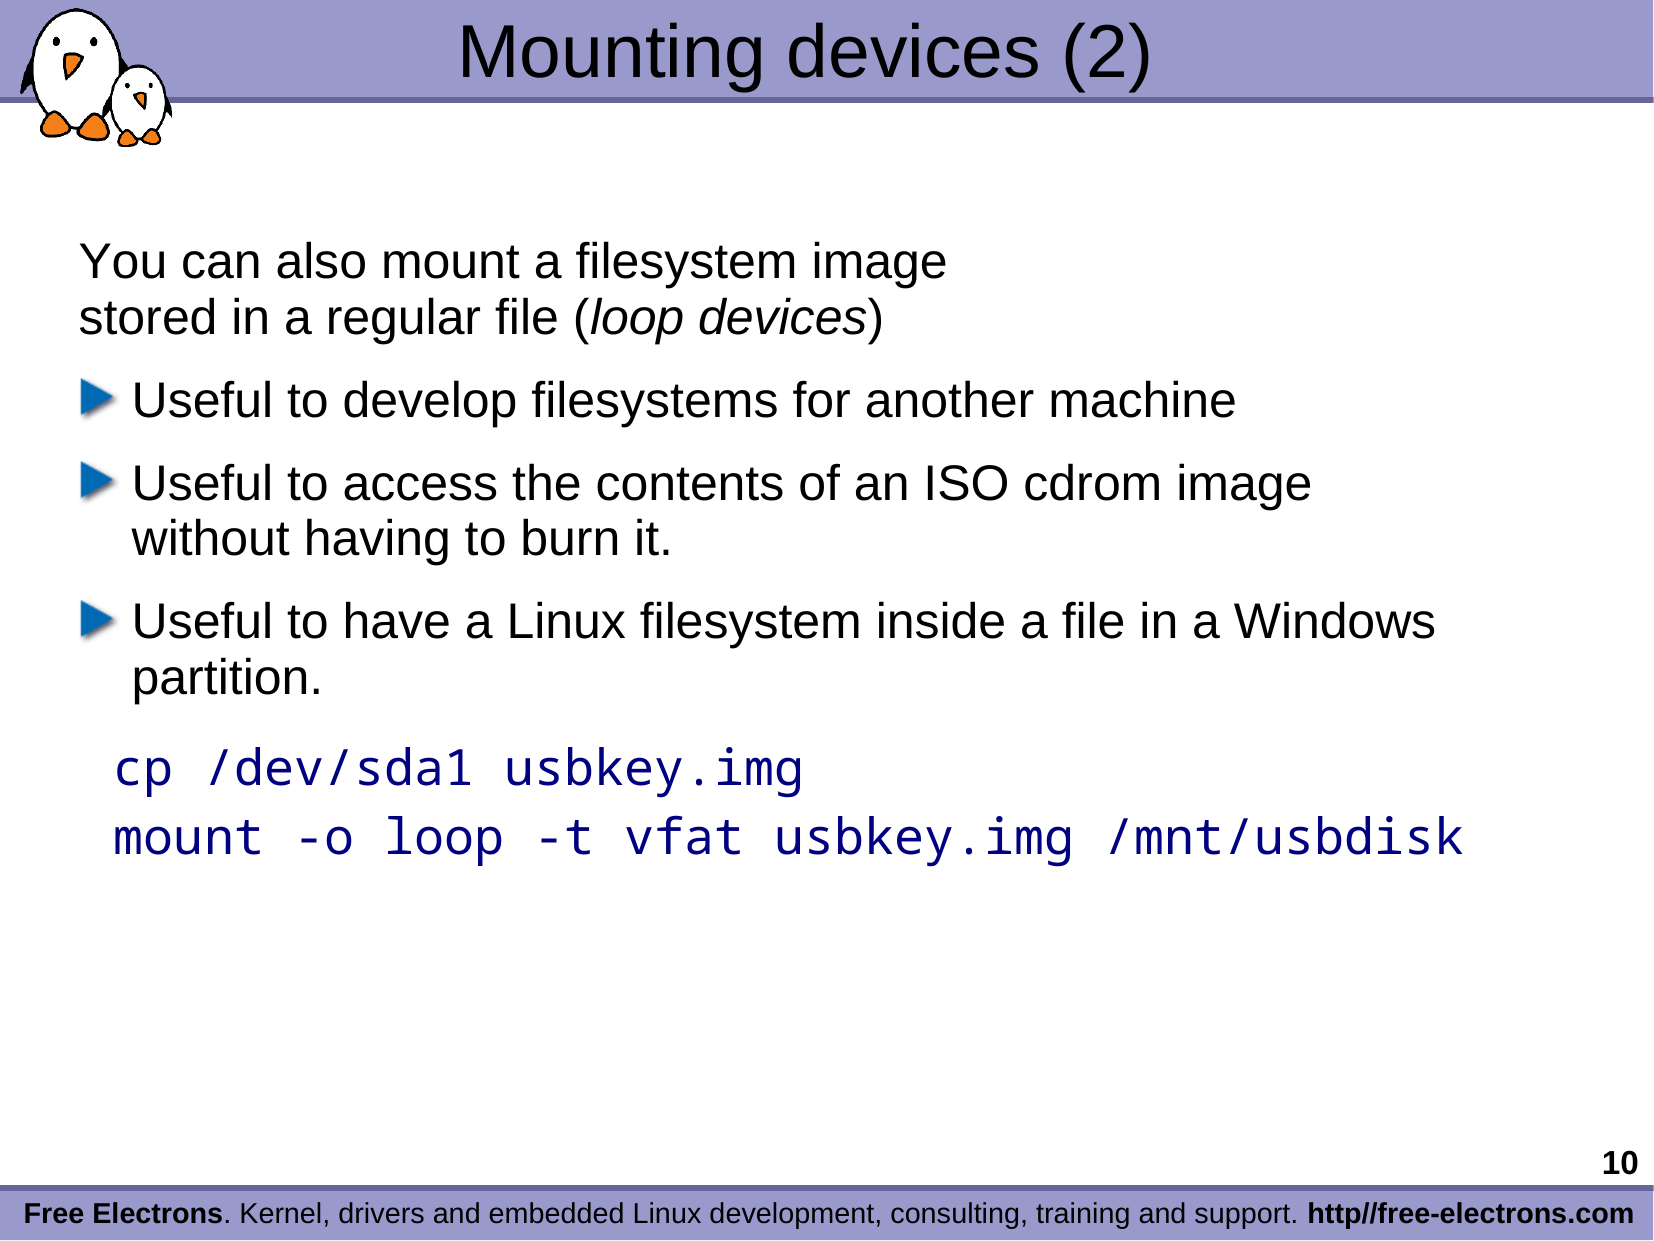

# Mounting devices (2)
You can also mount a filesystem image
stored in a regular file (loop devices)
Useful to develop filesystems for another machine
Useful to access the contents of an ISO cdrom image
without having to burn it.
Useful to have a Linux filesystem inside a file in a Windows partition.
cp /dev/sda1 usbkey.img
mount -o loop -t vfat usbkey.img /mnt/usbdisk